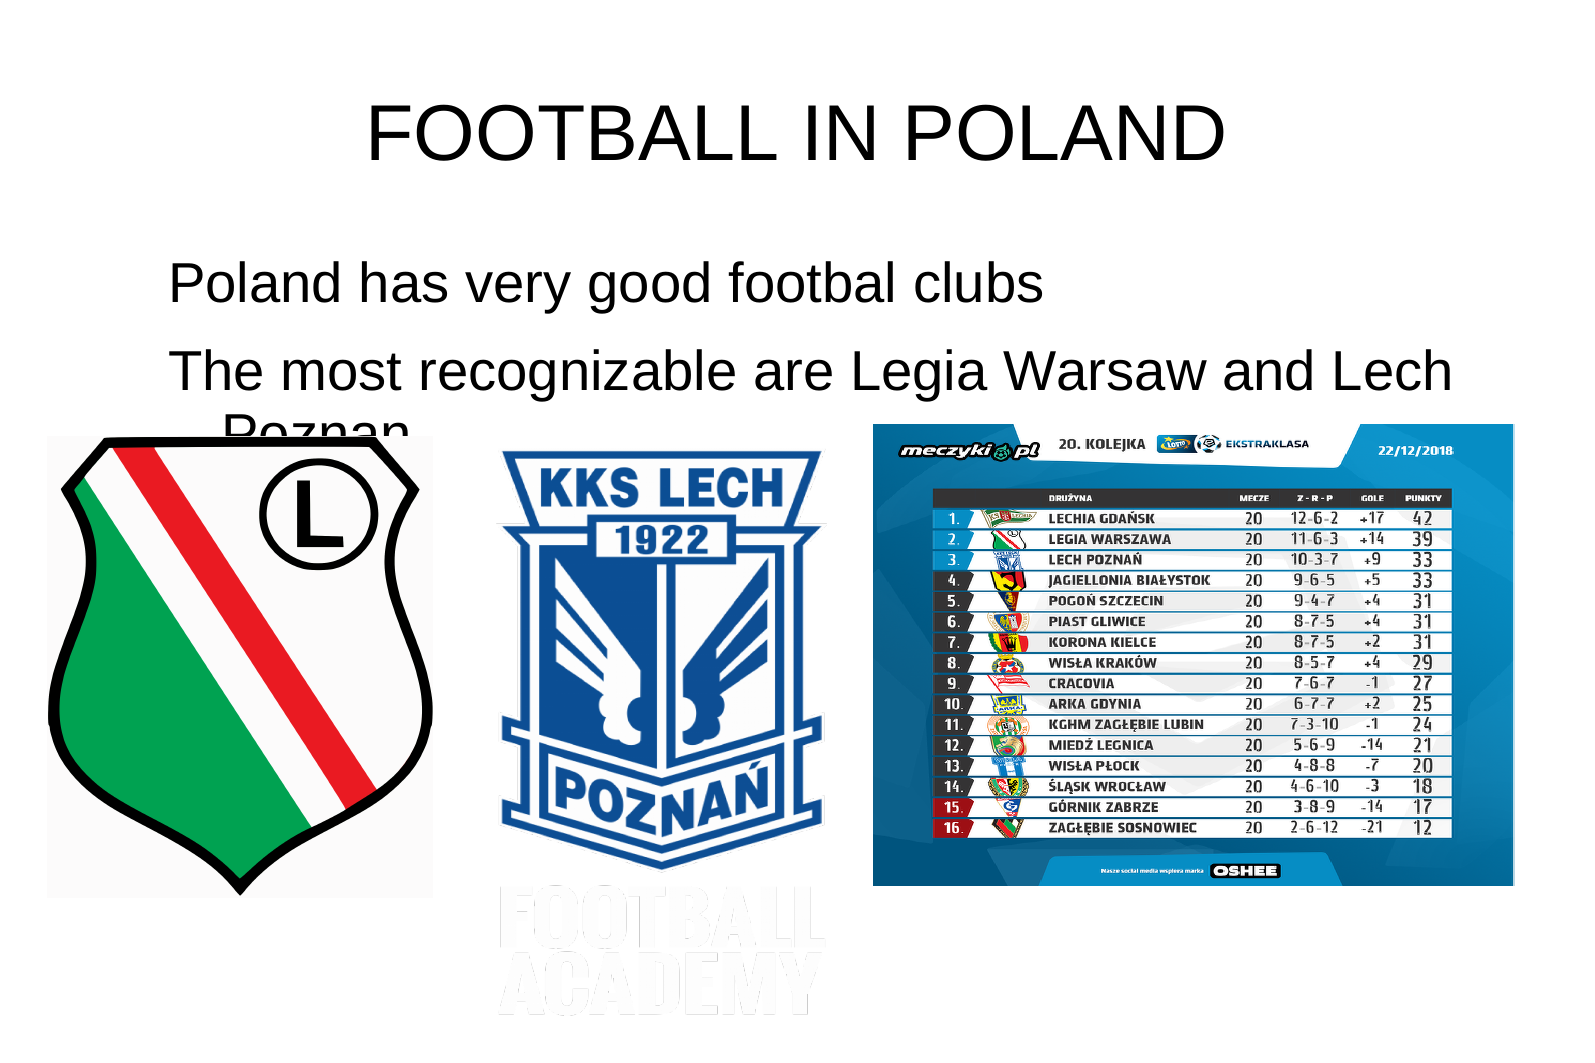

# FOOTBALL IN POLAND
Poland has very good footbal clubs
The most recognizable are Legia Warsaw and Lech Poznan